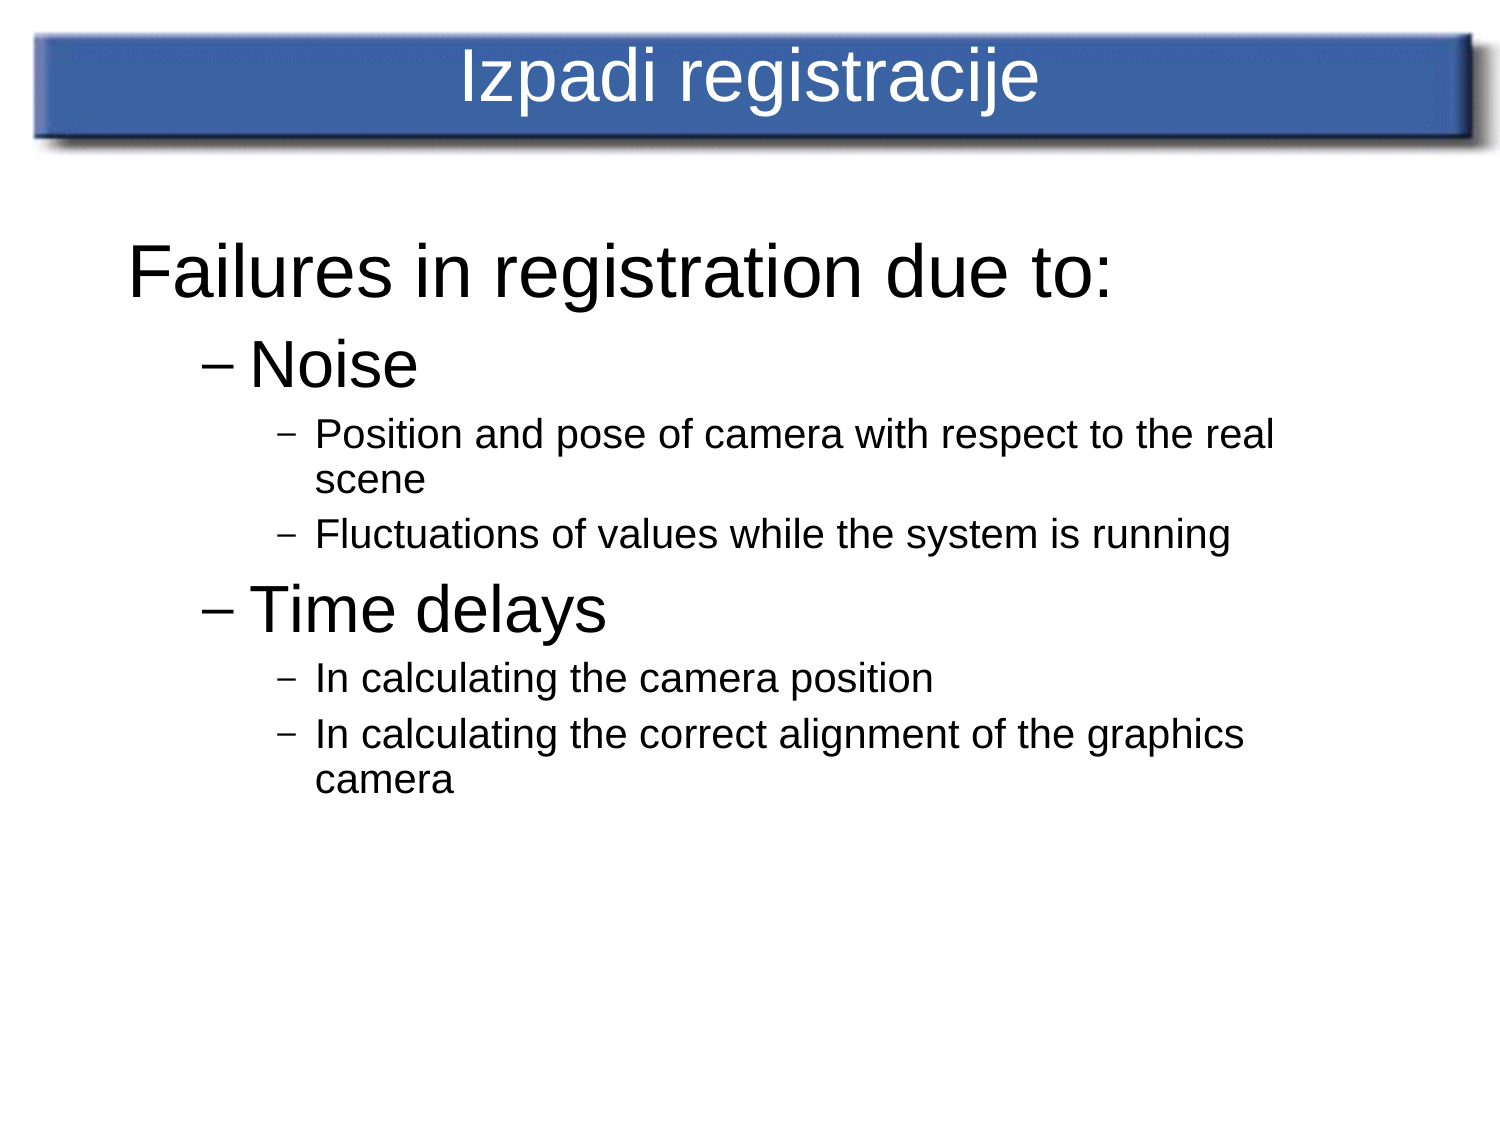

# Izpadi registracije
Failures in registration due to:
Noise
Position and pose of camera with respect to the real scene
Fluctuations of values while the system is running
Time delays
In calculating the camera position
In calculating the correct alignment of the graphics camera